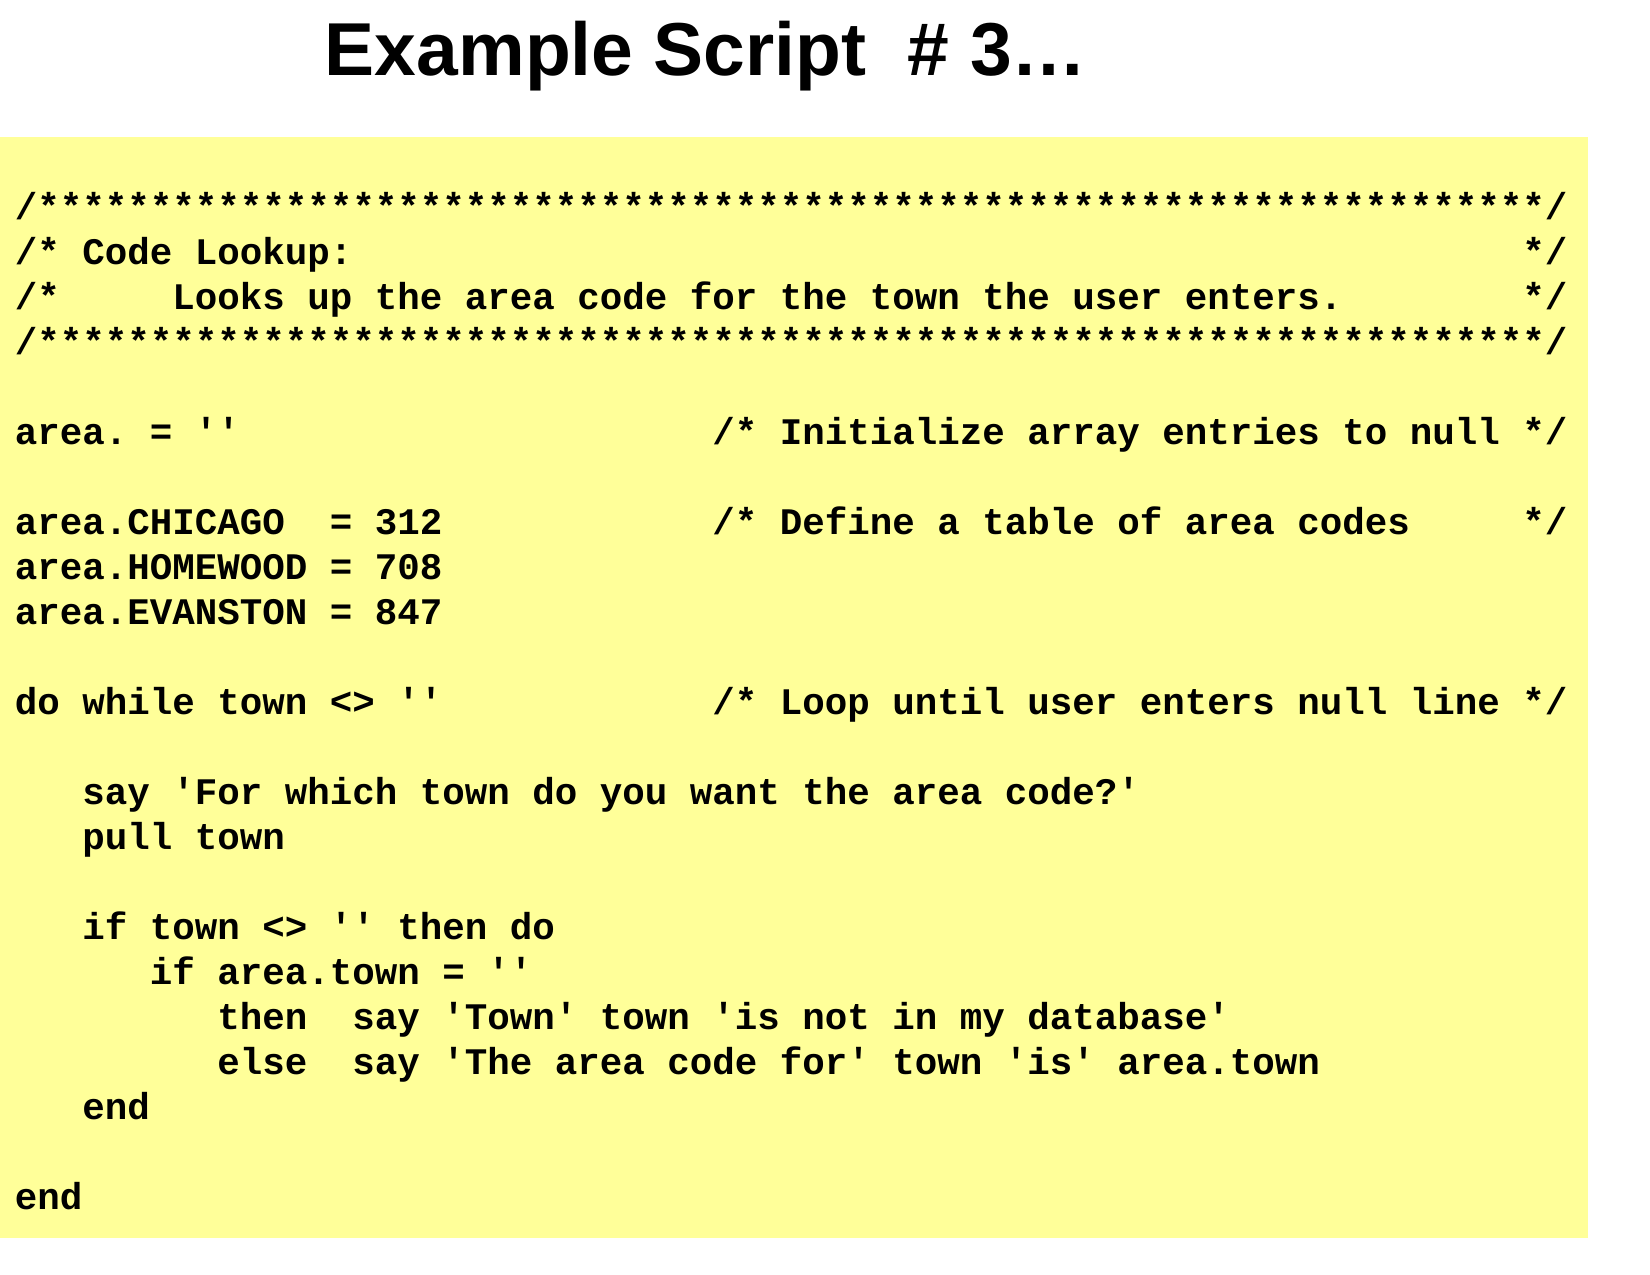

Example Script # 3…
/*******************************************************************/
/* Code Lookup: */
/* Looks up the area code for the town the user enters. */
/*******************************************************************/
area. = '' /* Initialize array entries to null */
area.CHICAGO = 312 /* Define a table of area codes */
area.HOMEWOOD = 708
area.EVANSTON = 847
do while town <> '' /* Loop until user enters null line */
 say 'For which town do you want the area code?'
 pull town
 if town <> '' then do
 if area.town = ''
 then say 'Town' town 'is not in my database'
 else say 'The area code for' town 'is' area.town
 end
end